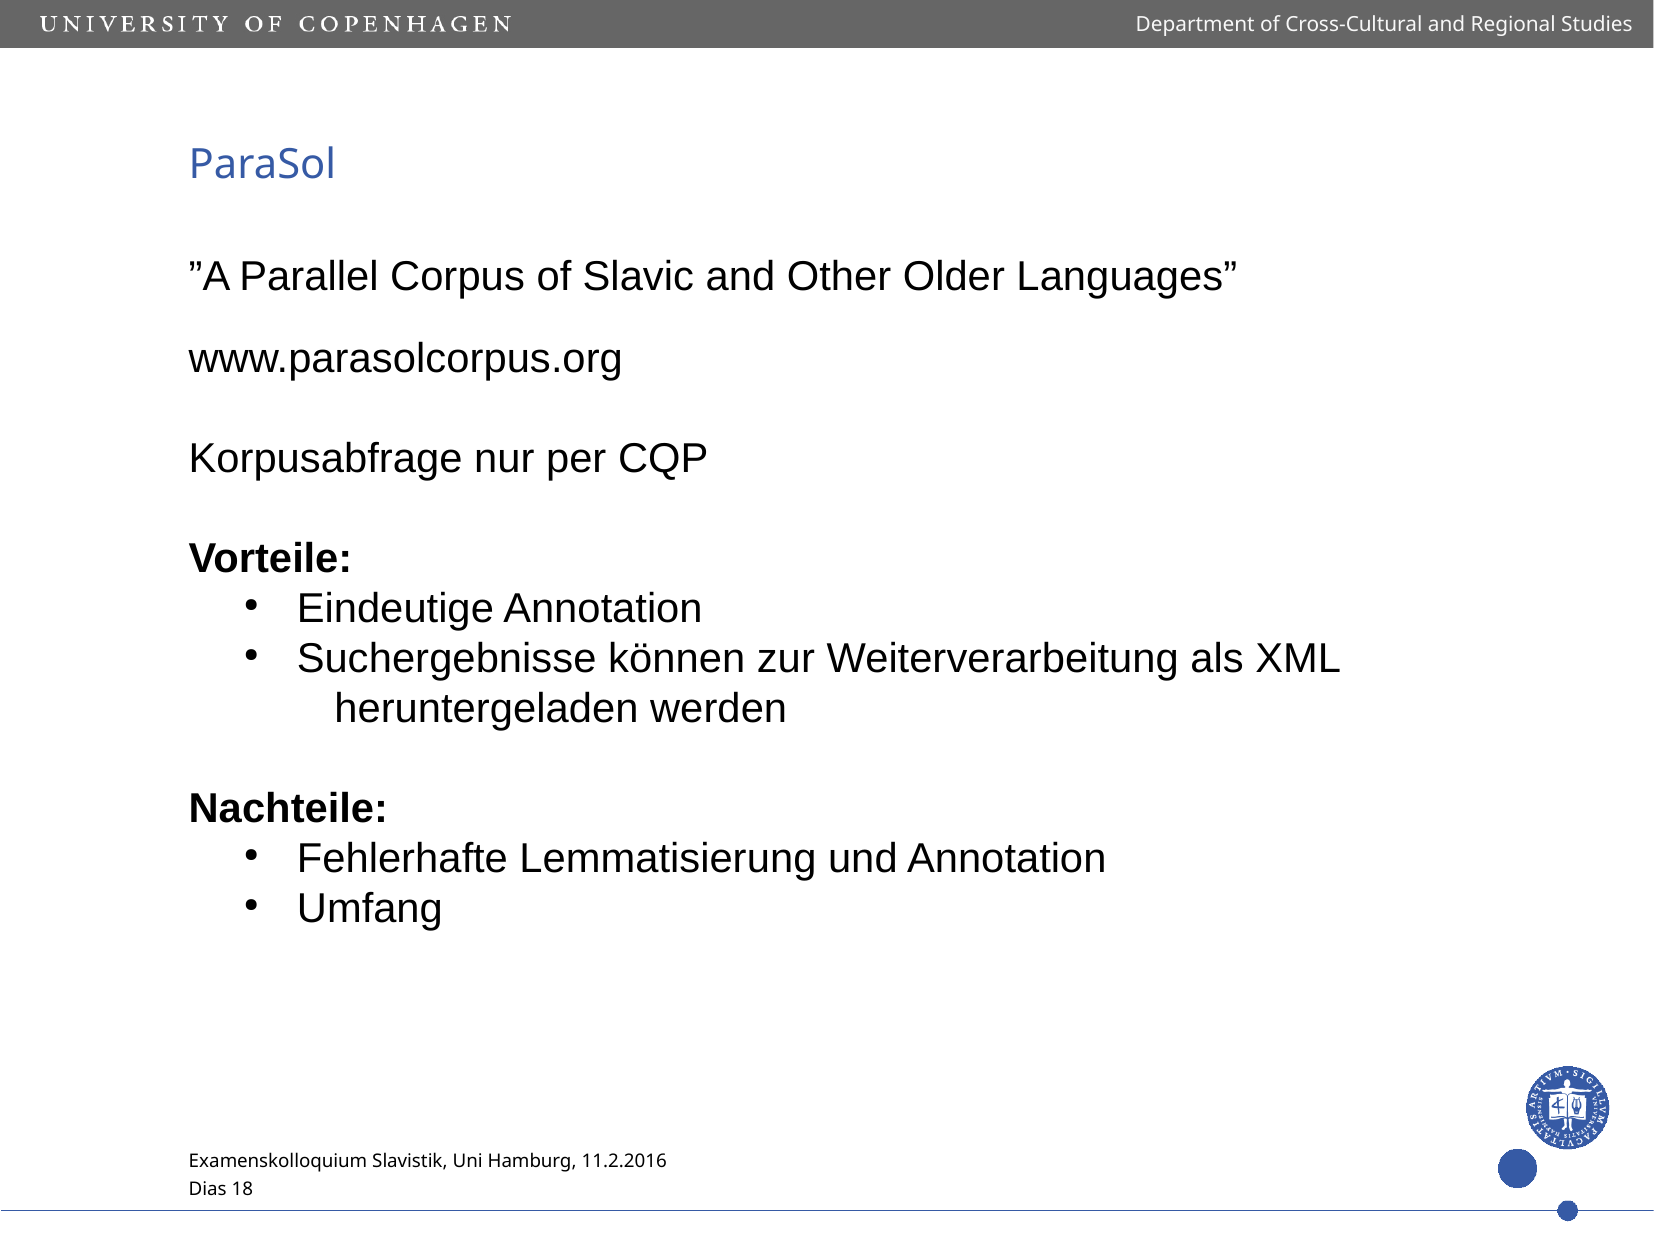

Department of Cross-Cultural and Regional Studies
# ParaSol
”A Parallel Corpus of Slavic and Other Older Languages”
www.parasolcorpus.org
Korpusabfrage nur per CQP
Vorteile:
Eindeutige Annotation
Suchergebnisse können zur Weiterverarbeitung als XML heruntergeladen werden
Nachteile:
Fehlerhafte Lemmatisierung und Annotation
Umfang
Examenskolloquium Slavistik, Uni Hamburg, 11.2.2016
Dias